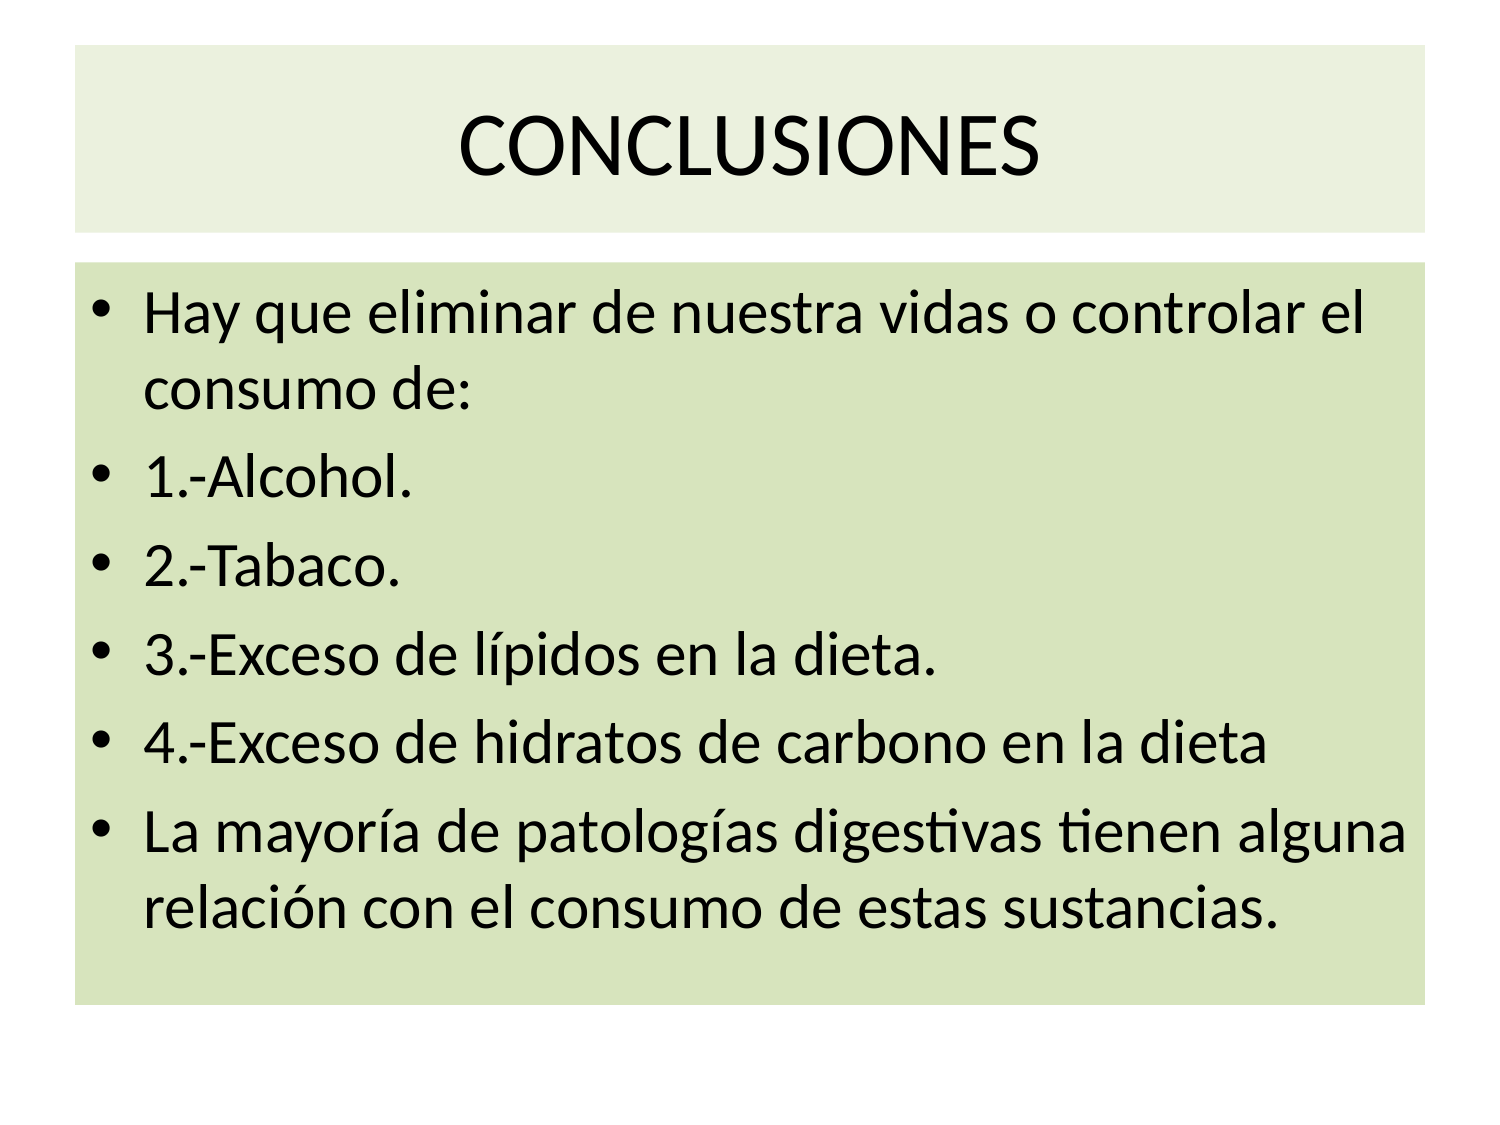

# CONCLUSIONES
Hay que eliminar de nuestra vidas o controlar el consumo de:
1.-Alcohol.
2.-Tabaco.
3.-Exceso de lípidos en la dieta.
4.-Exceso de hidratos de carbono en la dieta
La mayoría de patologías digestivas tienen alguna relación con el consumo de estas sustancias.